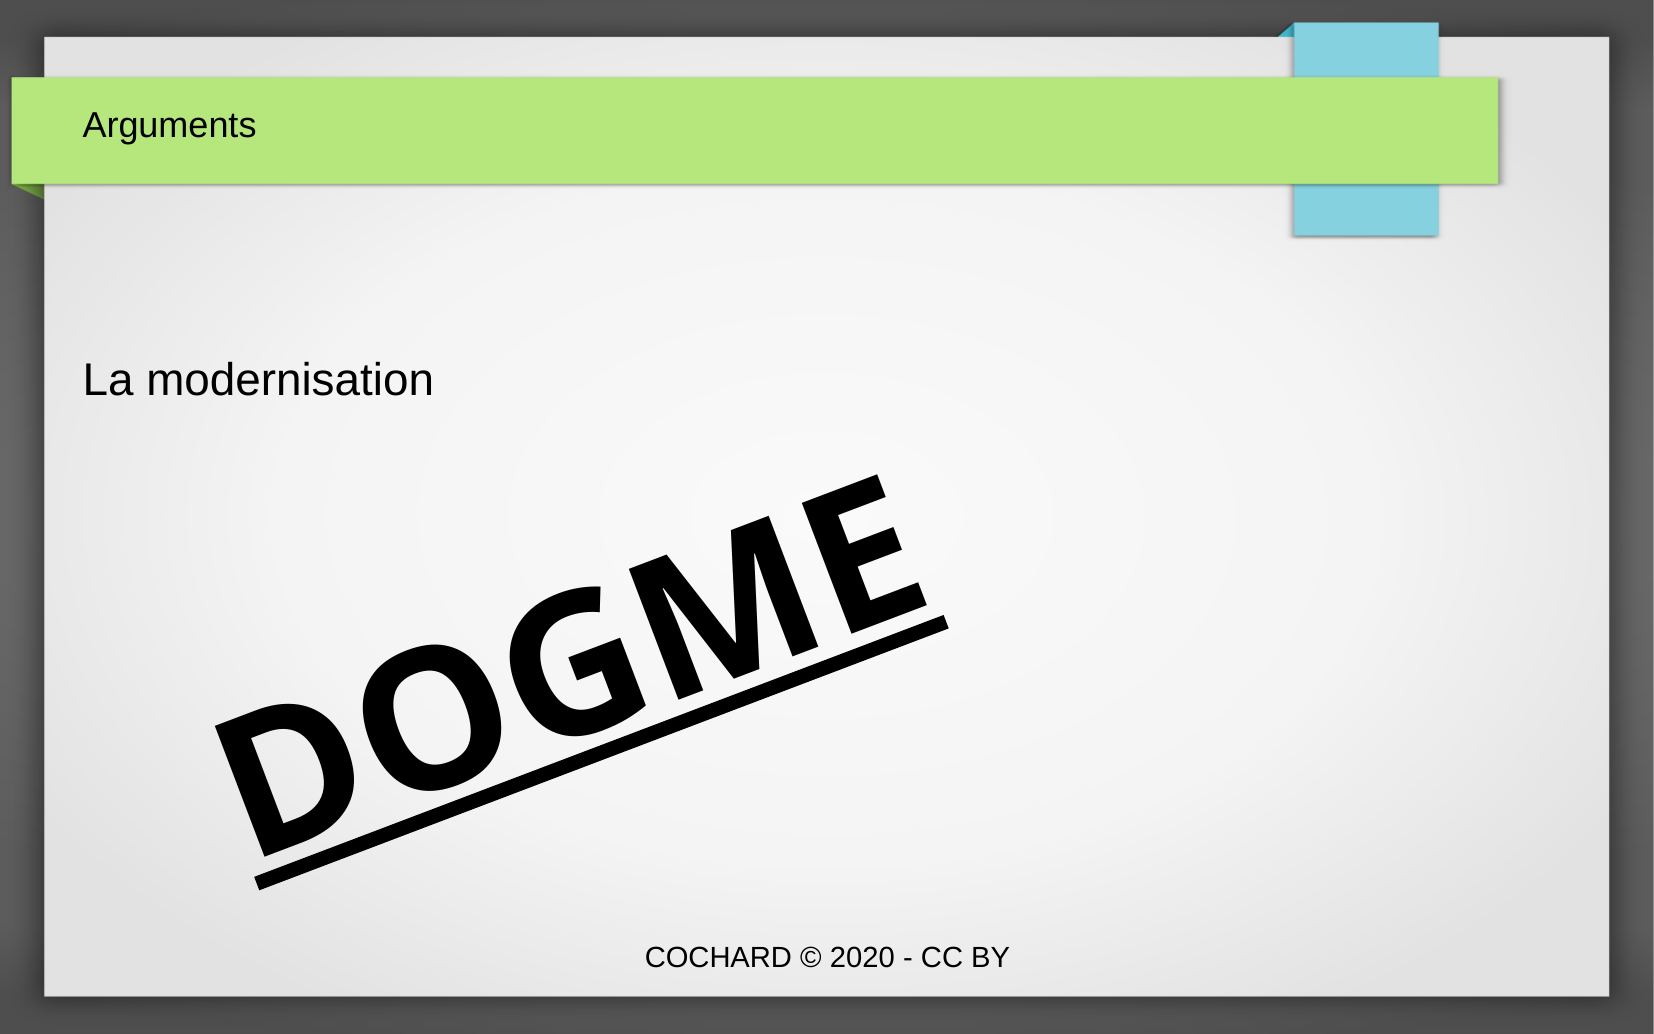

# Arguments
La modernisation
DOGME
COCHARD © 2020 - CC BY